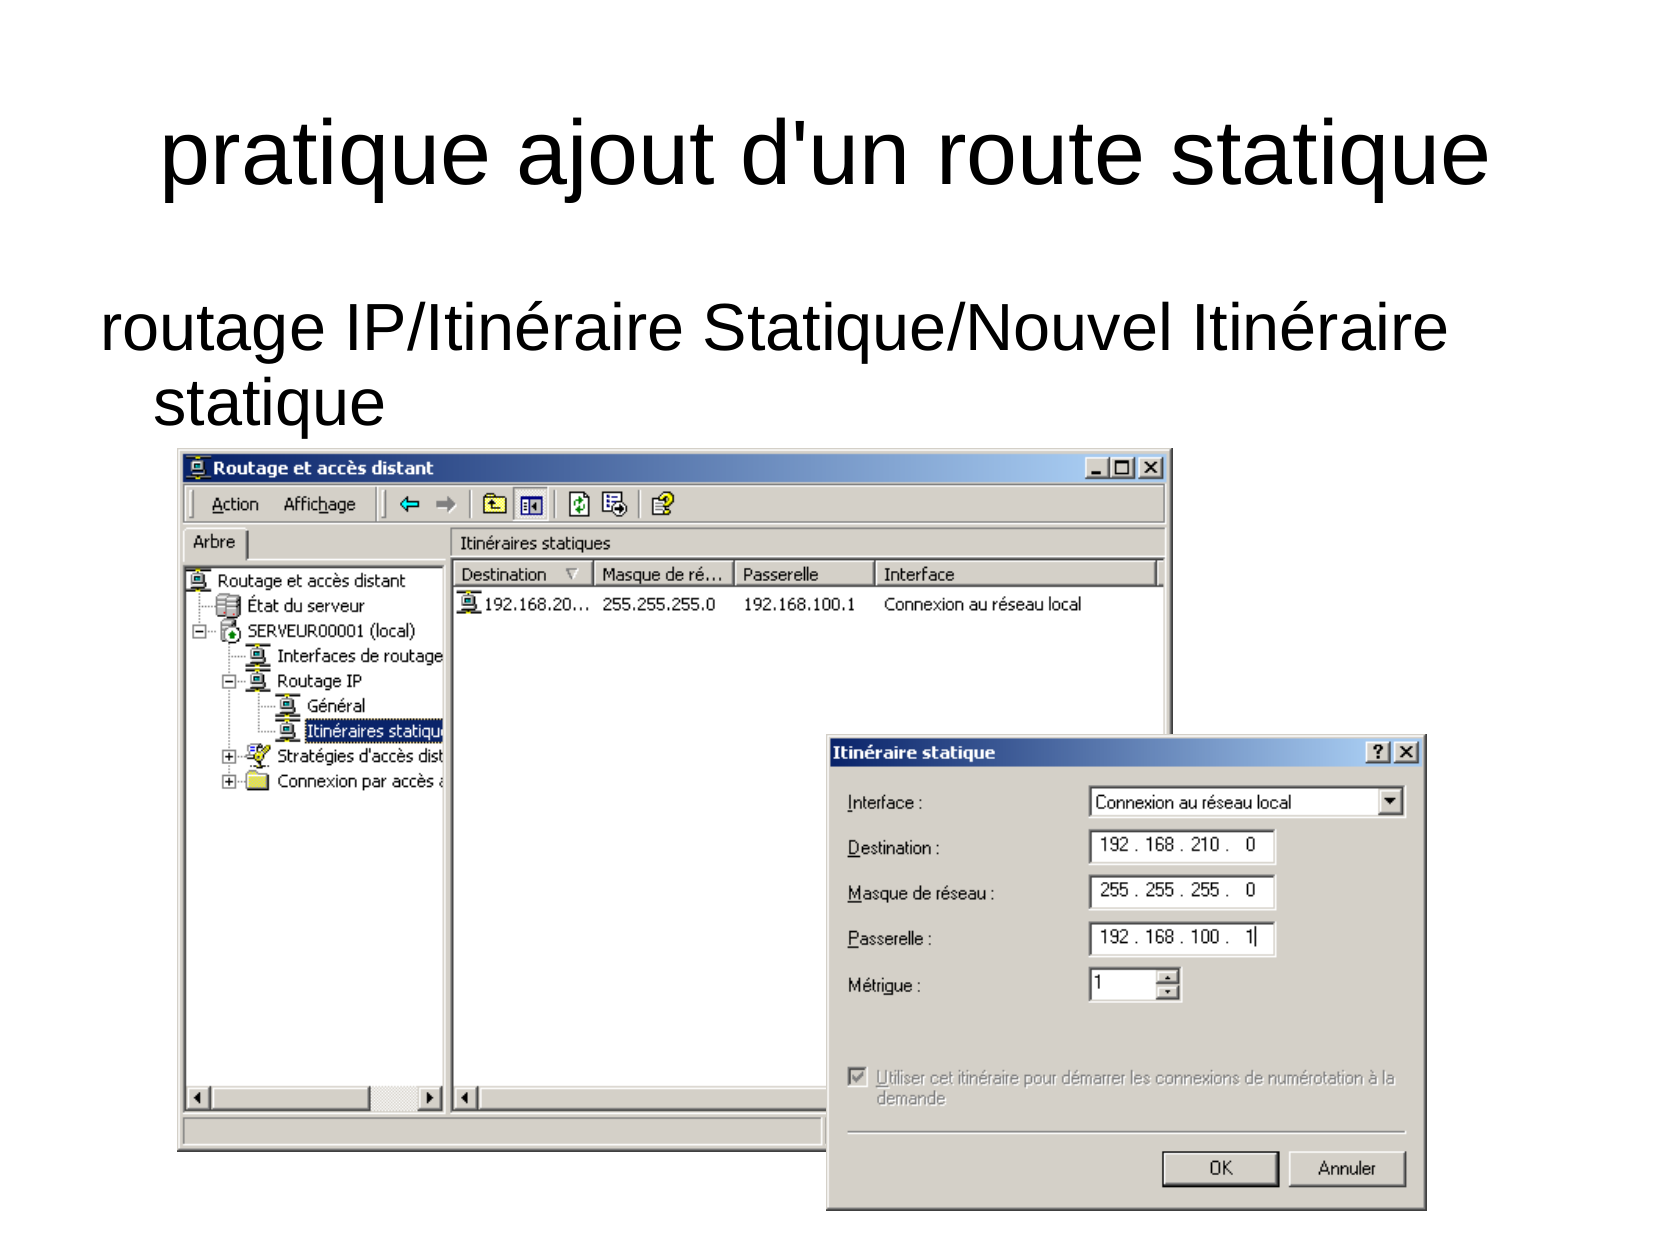

# pratique ajout d'un route statique
routage IP/Itinéraire Statique/Nouvel Itinéraire statique